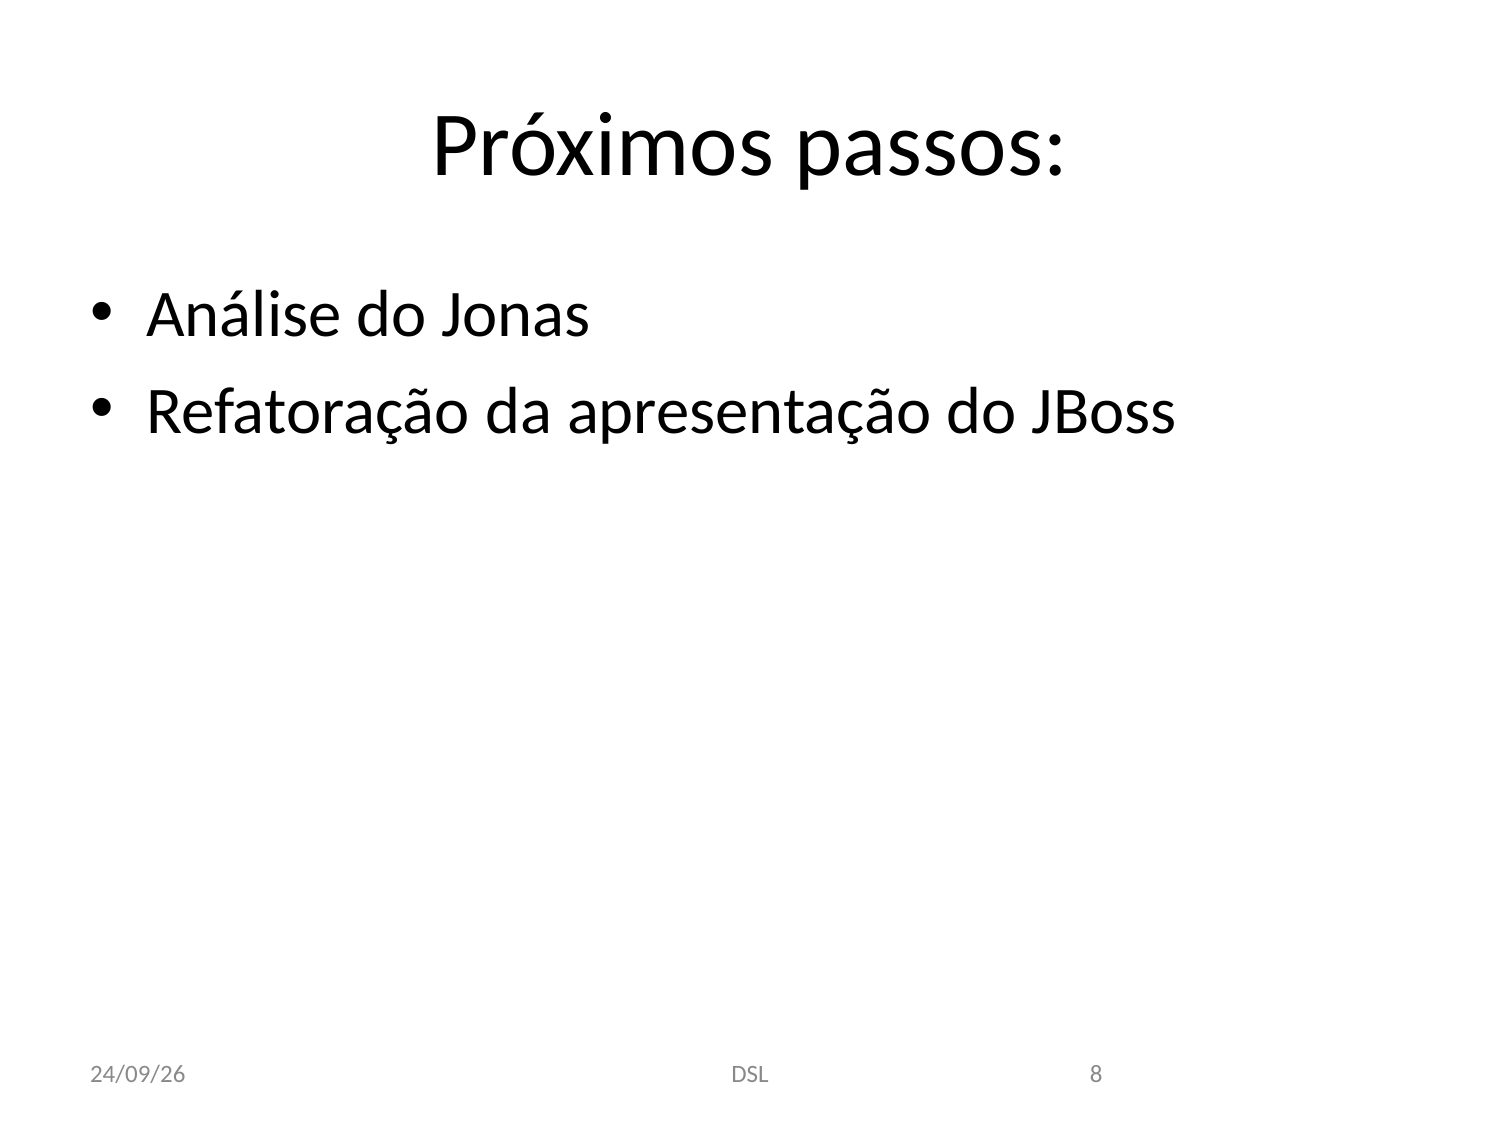

# Próximos passos:
Análise do Jonas
Refatoração da apresentação do JBoss
DSL